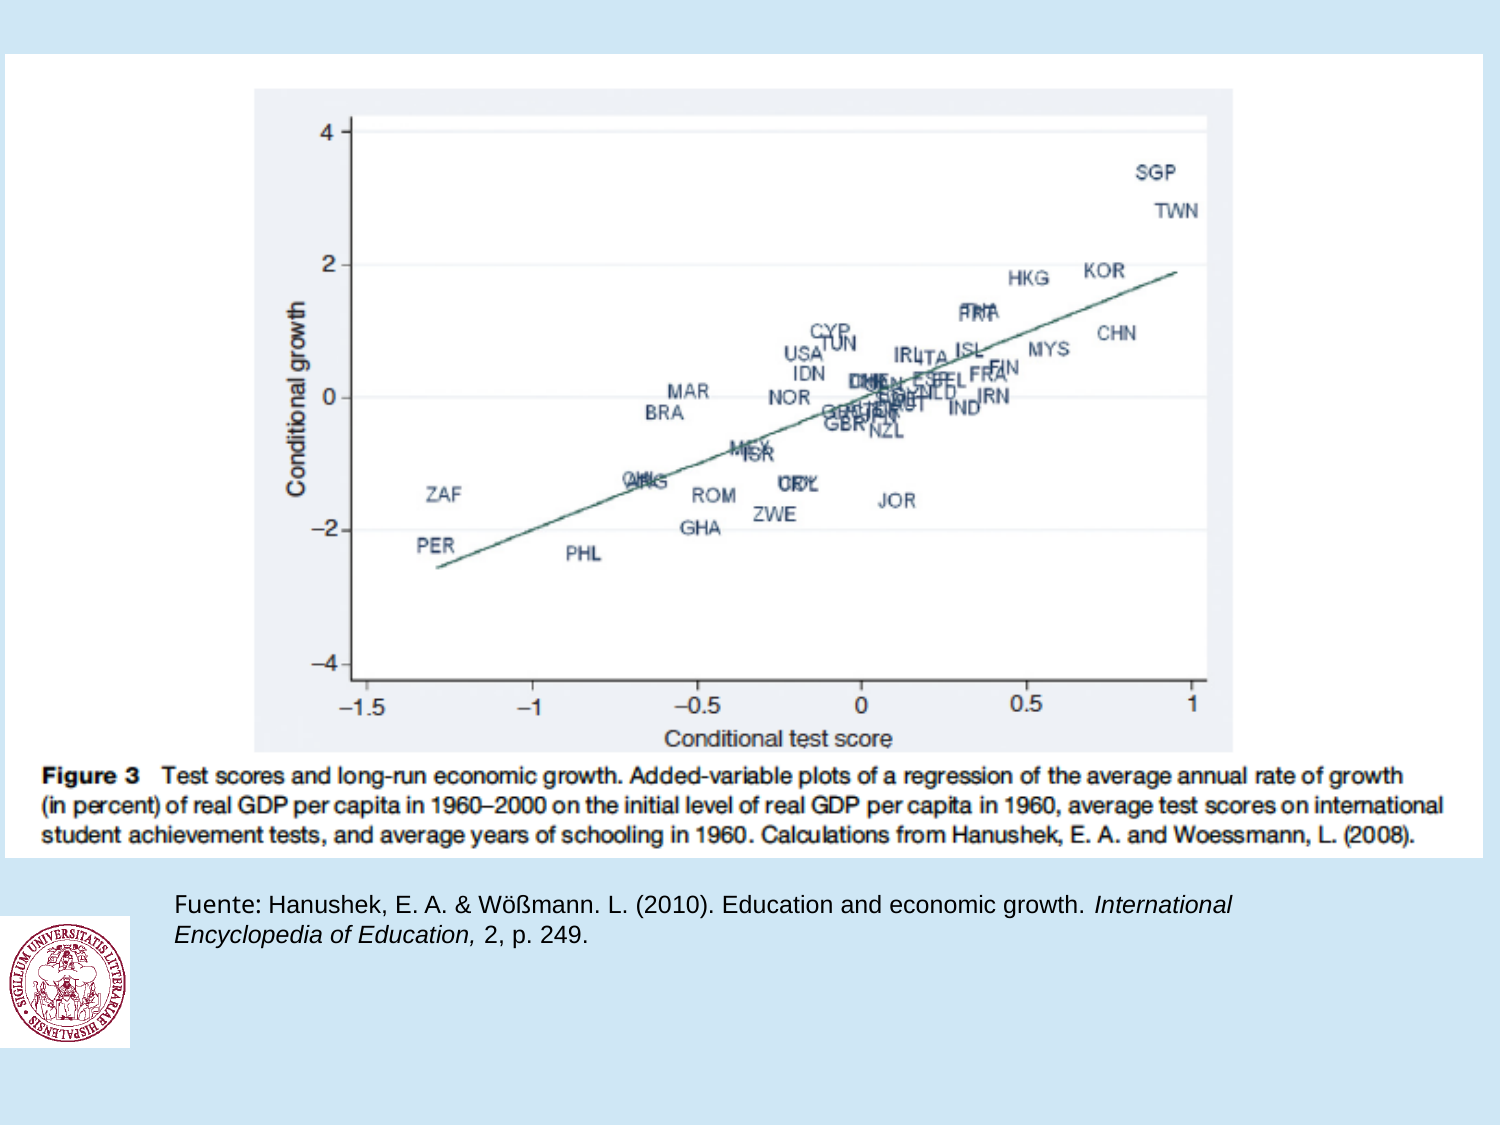

Fuente: Hanushek, E. A. & Wößmann. L. (2010). Education and economic growth. International Encyclopedia of Education, 2, p. 249.